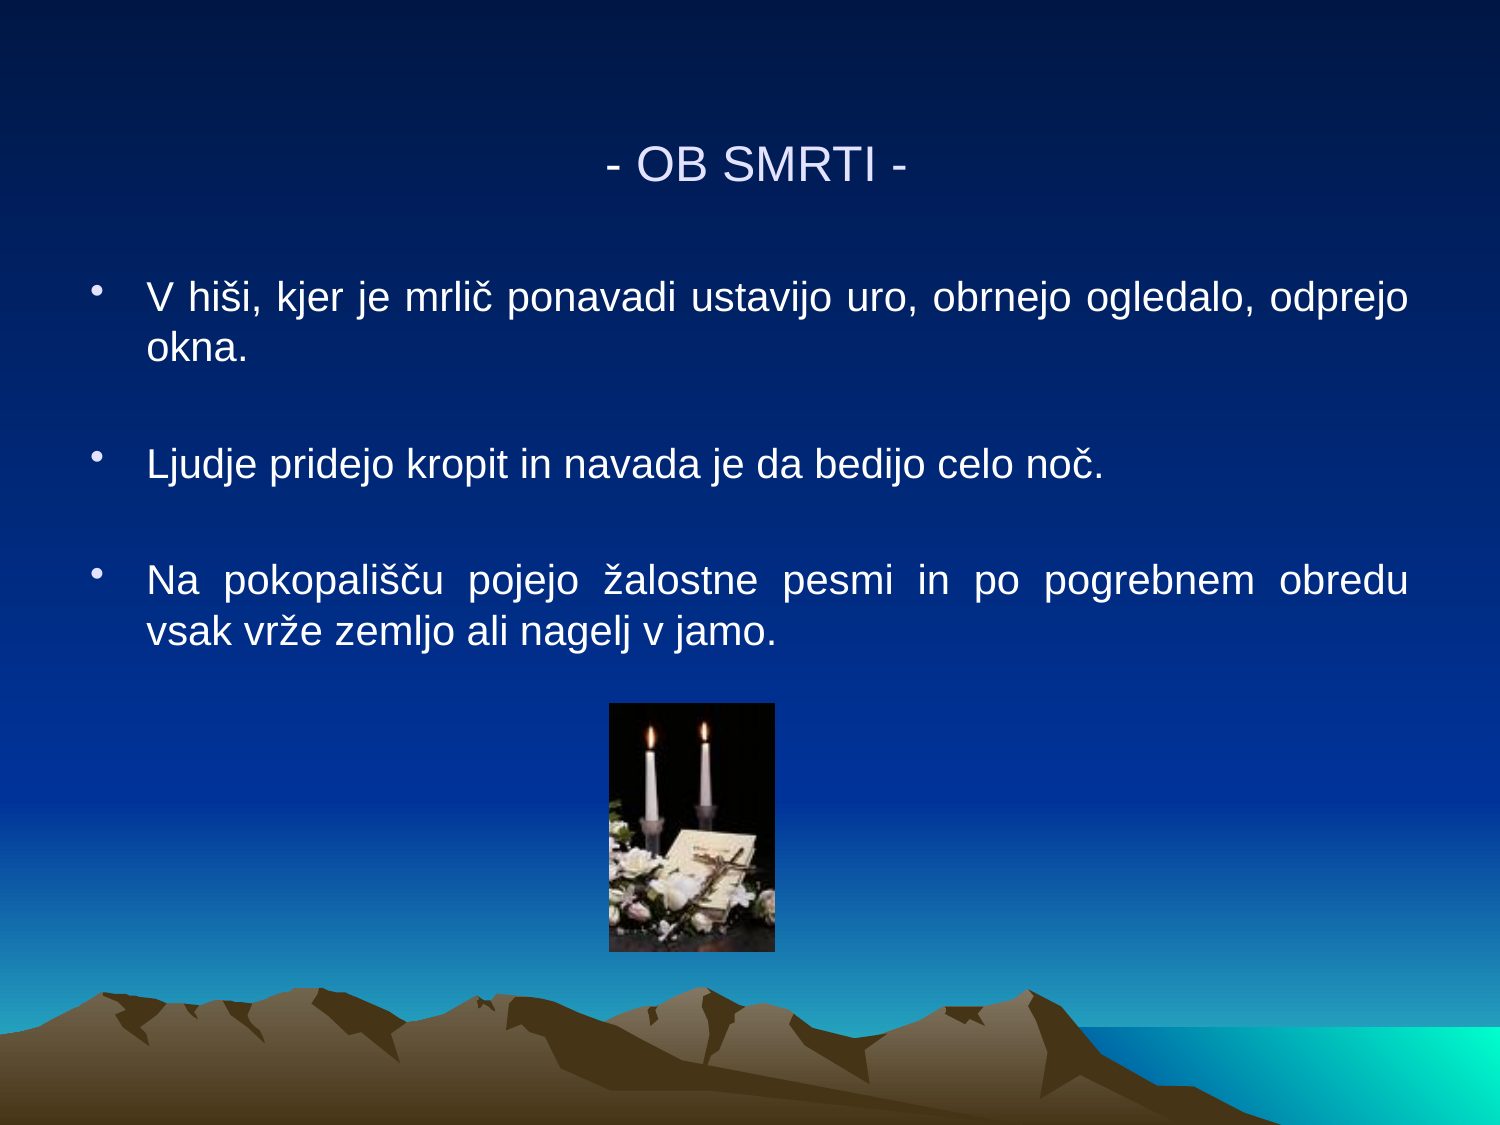

# - OB SMRTI -
V hiši, kjer je mrlič ponavadi ustavijo uro, obrnejo ogledalo, odprejo okna.
Ljudje pridejo kropit in navada je da bedijo celo noč.
Na pokopališču pojejo žalostne pesmi in po pogrebnem obredu vsak vrže zemljo ali nagelj v jamo.